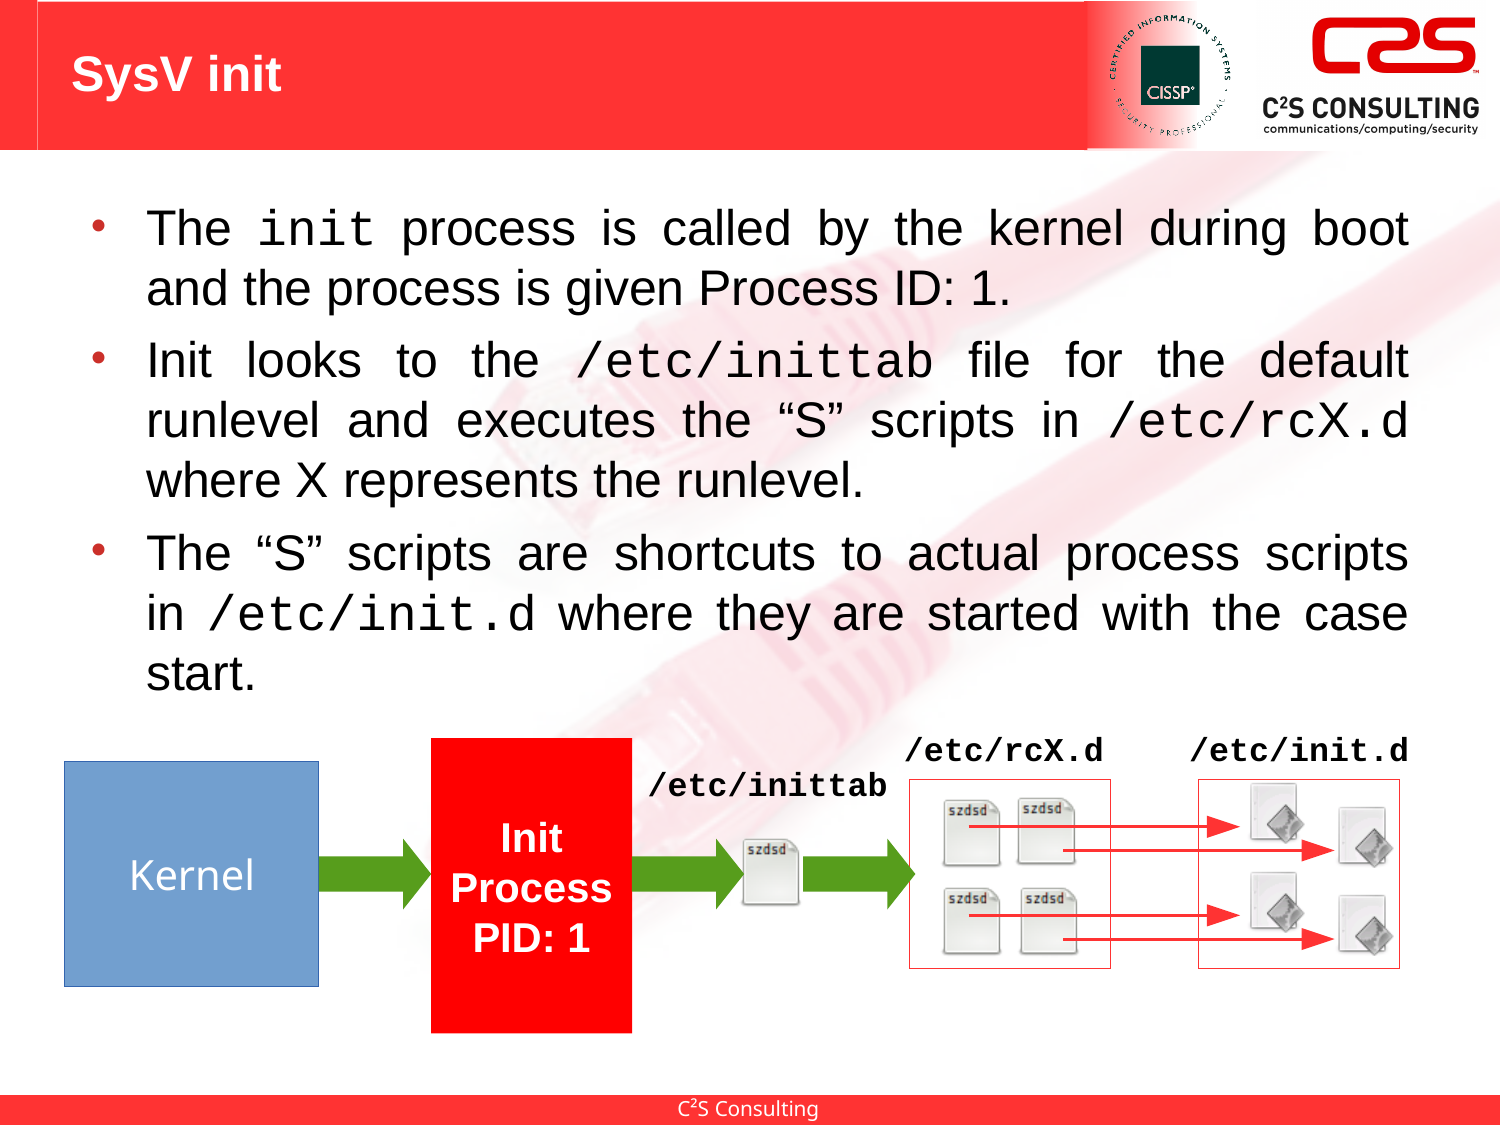

# SysV init
The init process is called by the kernel during boot and the process is given Process ID: 1.
Init looks to the /etc/inittab file for the default runlevel and executes the “S” scripts in /etc/rcX.d where X represents the runlevel.
The “S” scripts are shortcuts to actual process scripts in /etc/init.d where they are started with the case start.
/etc/rcX.d
/etc/init.d
Init
Process
PID: 1
/etc/inittab
Kernel